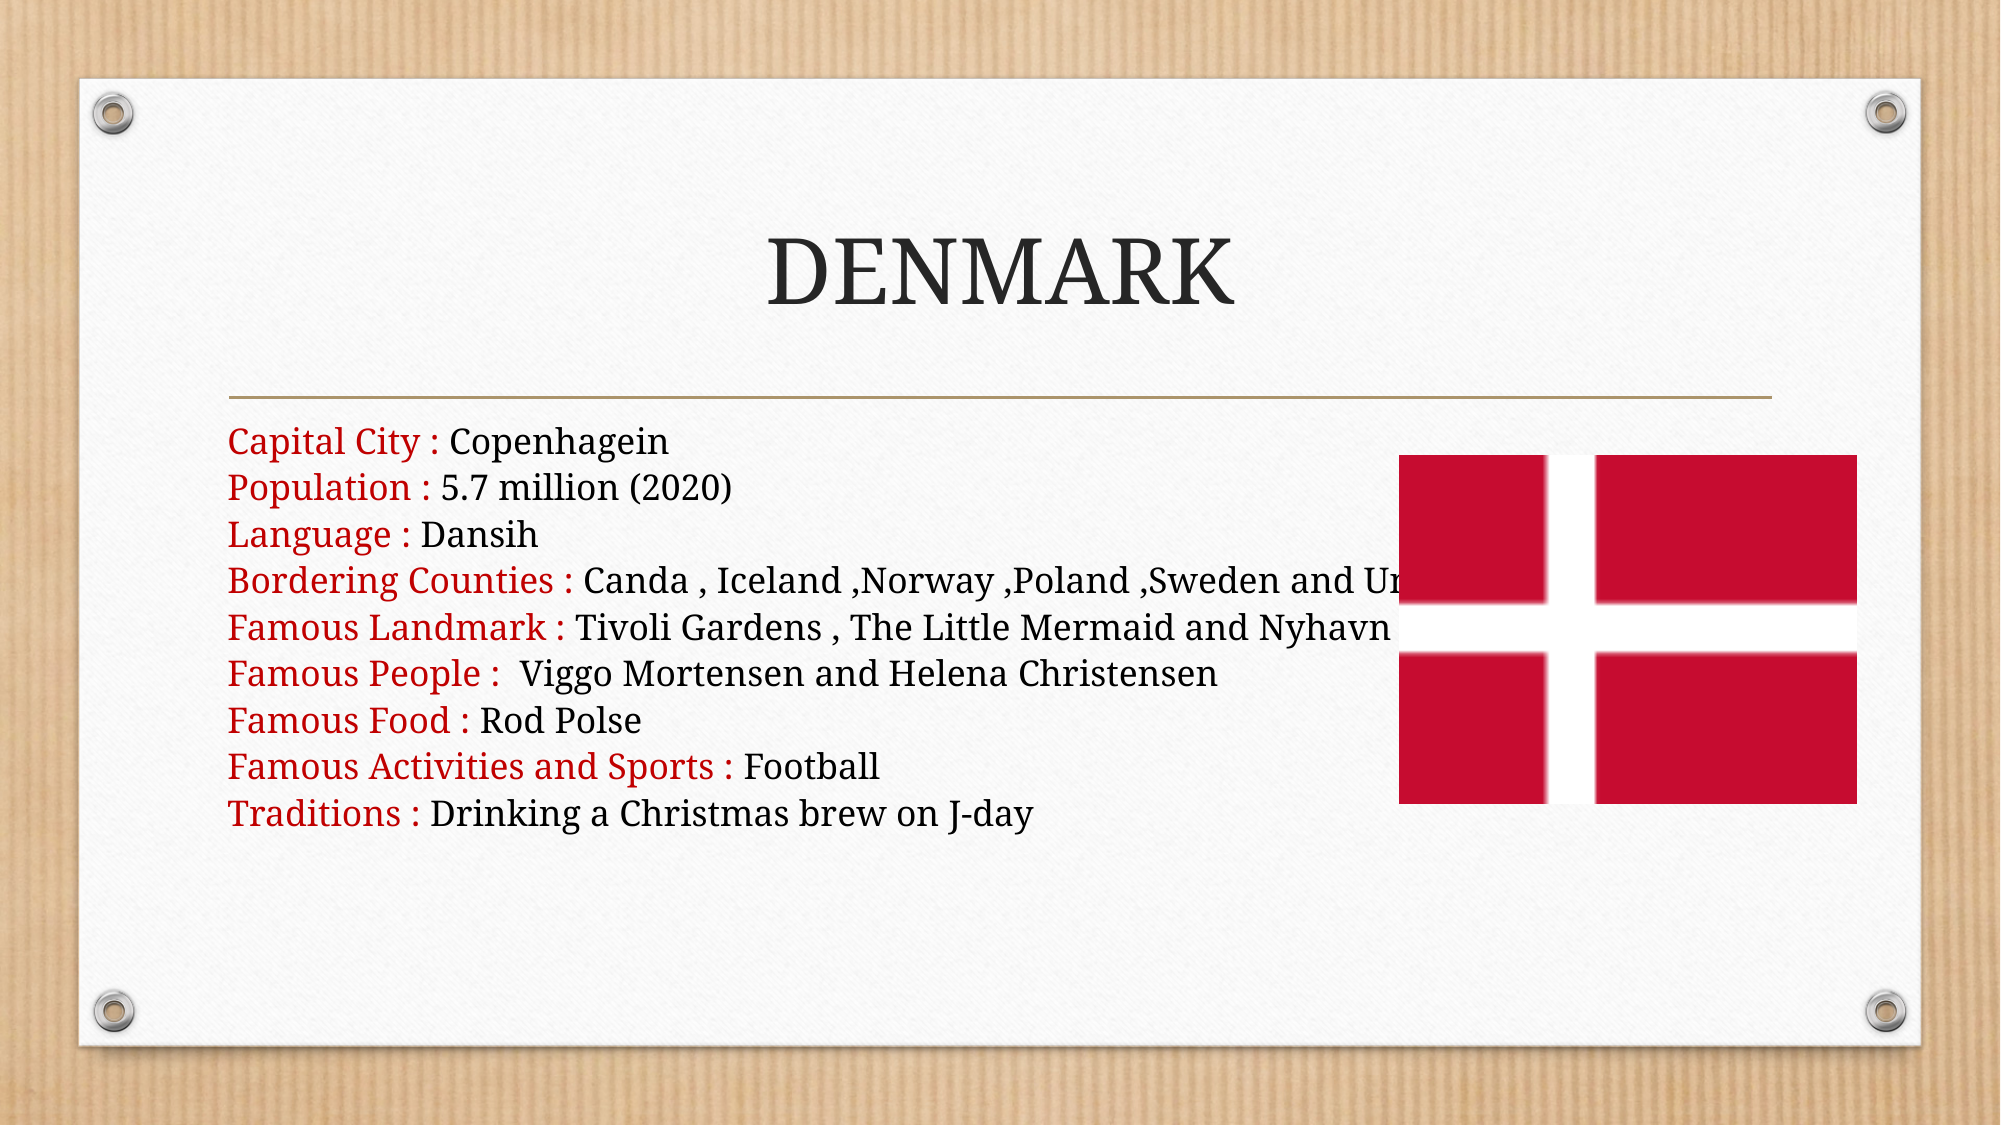

# DENMARK
Capital City : Copenhagein
Population : 5.7 million (2020)
Language : Dansih
Bordering Counties : Canda , Iceland ,Norway ,Poland ,Sweden and United Kindom
Famous Landmark : Tivoli Gardens , The Little Mermaid and Nyhavn
Famous People : Viggo Mortensen and Helena Christensen
Famous Food : Rod Polse
Famous Activities and Sports : Football
Traditions : Drinking a Christmas brew on J-day